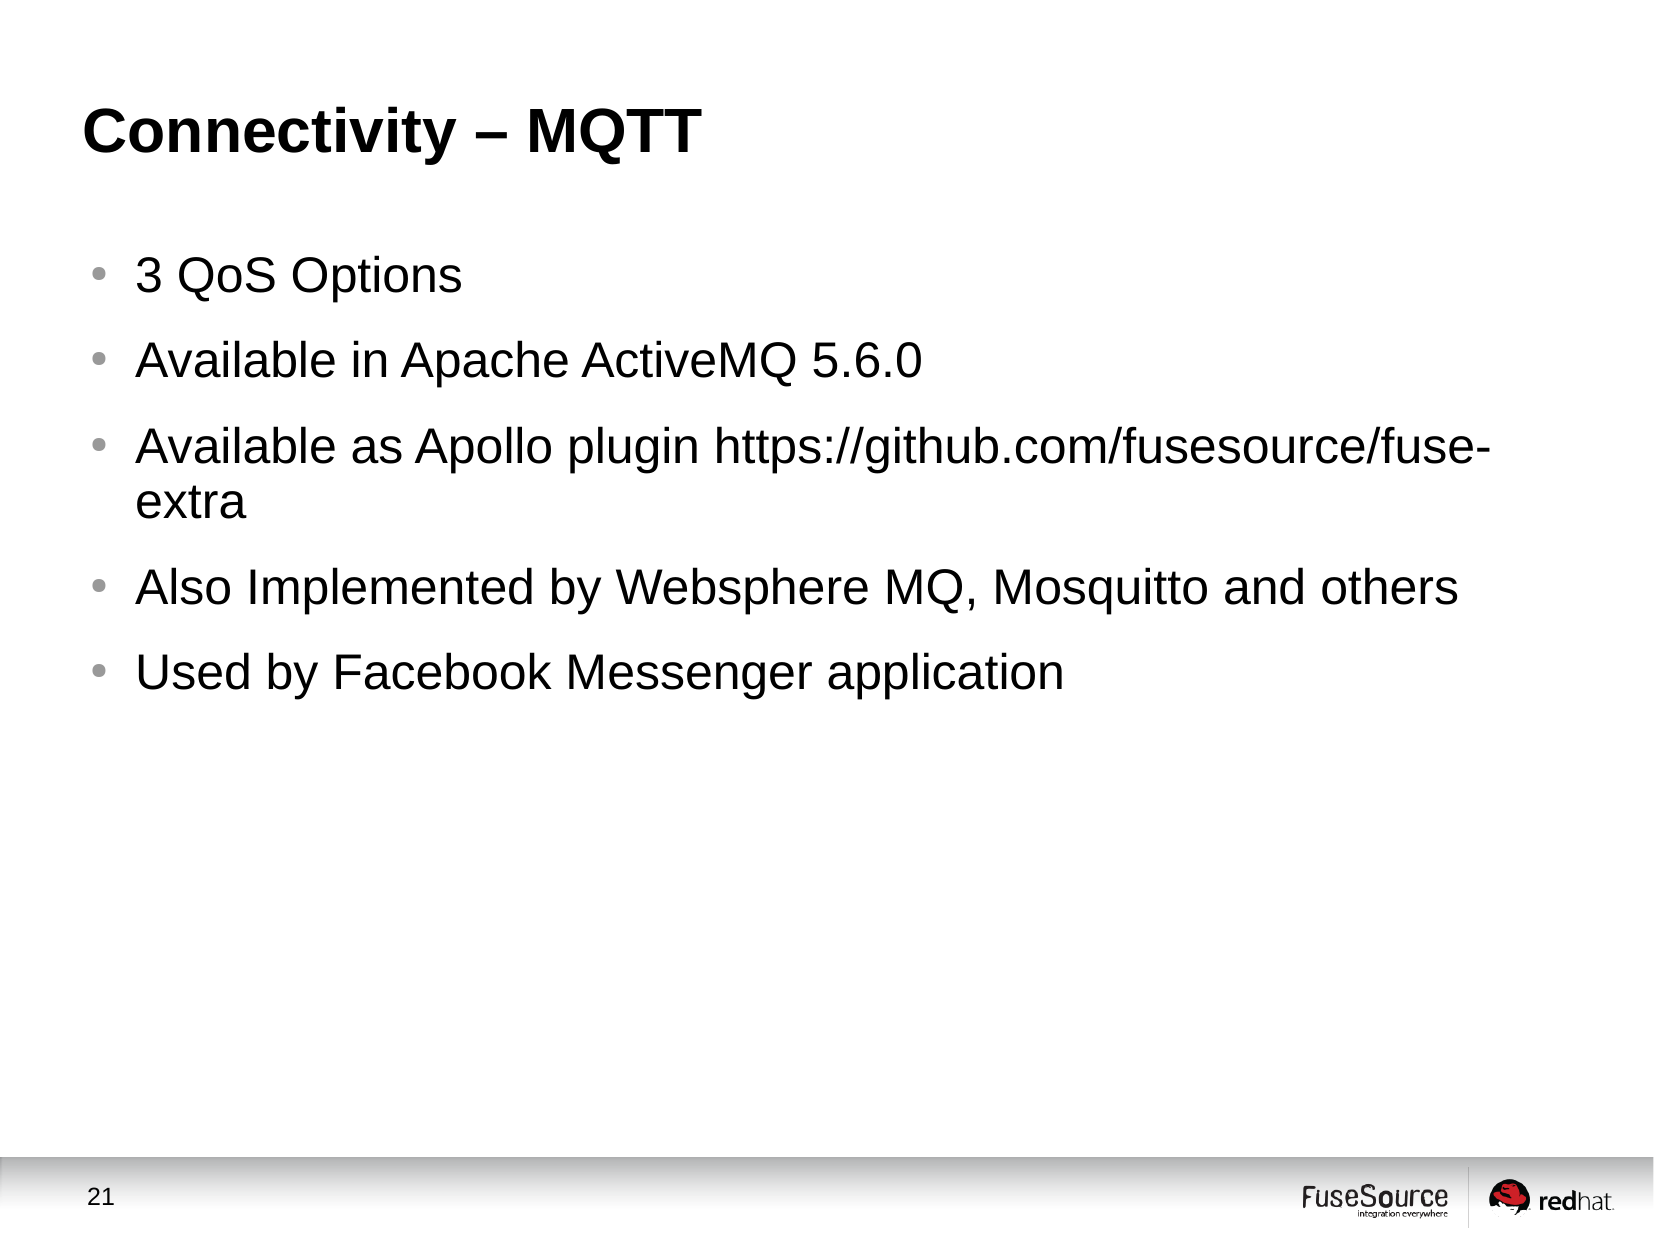

# Connectivity – MQTT
3 QoS Options
Available in Apache ActiveMQ 5.6.0
Available as Apollo plugin https://github.com/fusesource/fuse-extra
Also Implemented by Websphere MQ, Mosquitto and others
Used by Facebook Messenger application